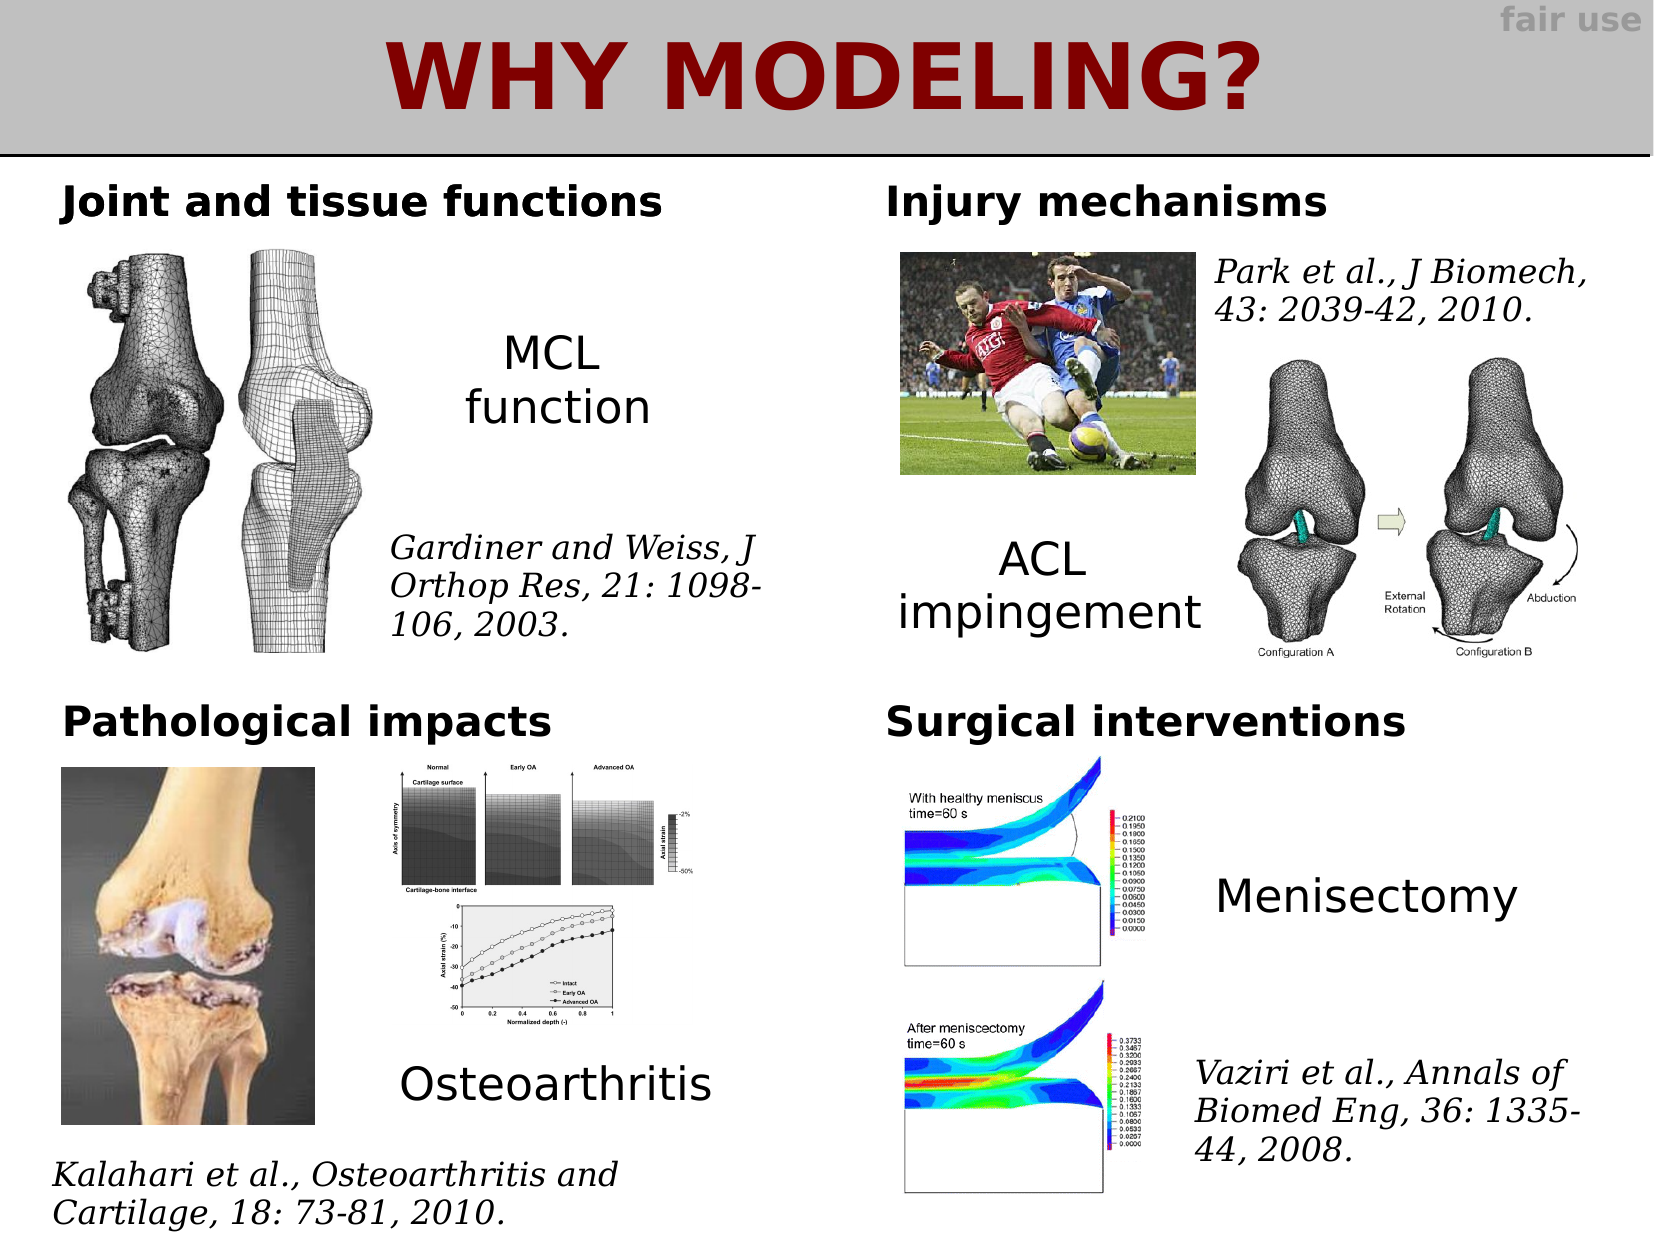

fair use
WHY MODELING?
Joint and tissue functions
Joint and tissue functions
Injury mechanisms
Park et al., J Biomech, 43: 2039-42, 2010.
MCL
function
Gardiner and Weiss, J Orthop Res, 21: 1098-106, 2003.
ACL
impingement
Pathological impacts
Surgical interventions
Menisectomy
Vaziri et al., Annals of Biomed Eng, 36: 1335-44, 2008.
Osteoarthritis
Kalahari et al., Osteoarthritis and Cartilage, 18: 73-81, 2010.